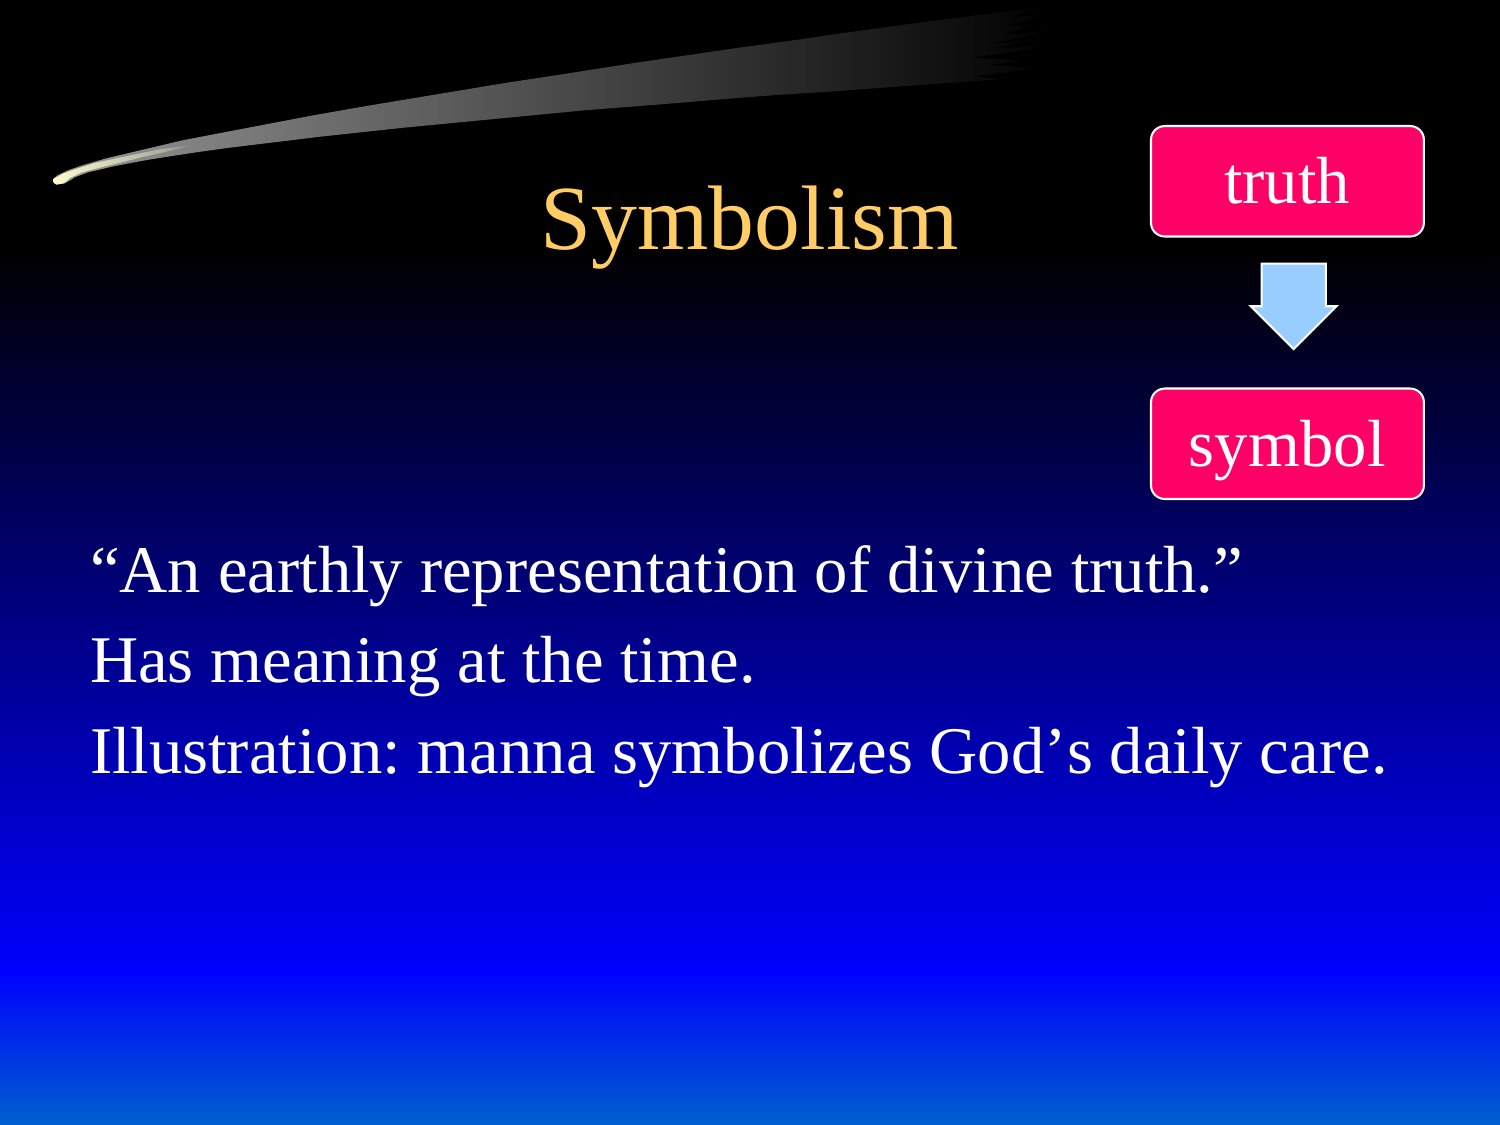

# Symbolism
truth
symbol
“An earthly representation of divine truth.”
Has meaning at the time.
Illustration: manna symbolizes God’s daily care.